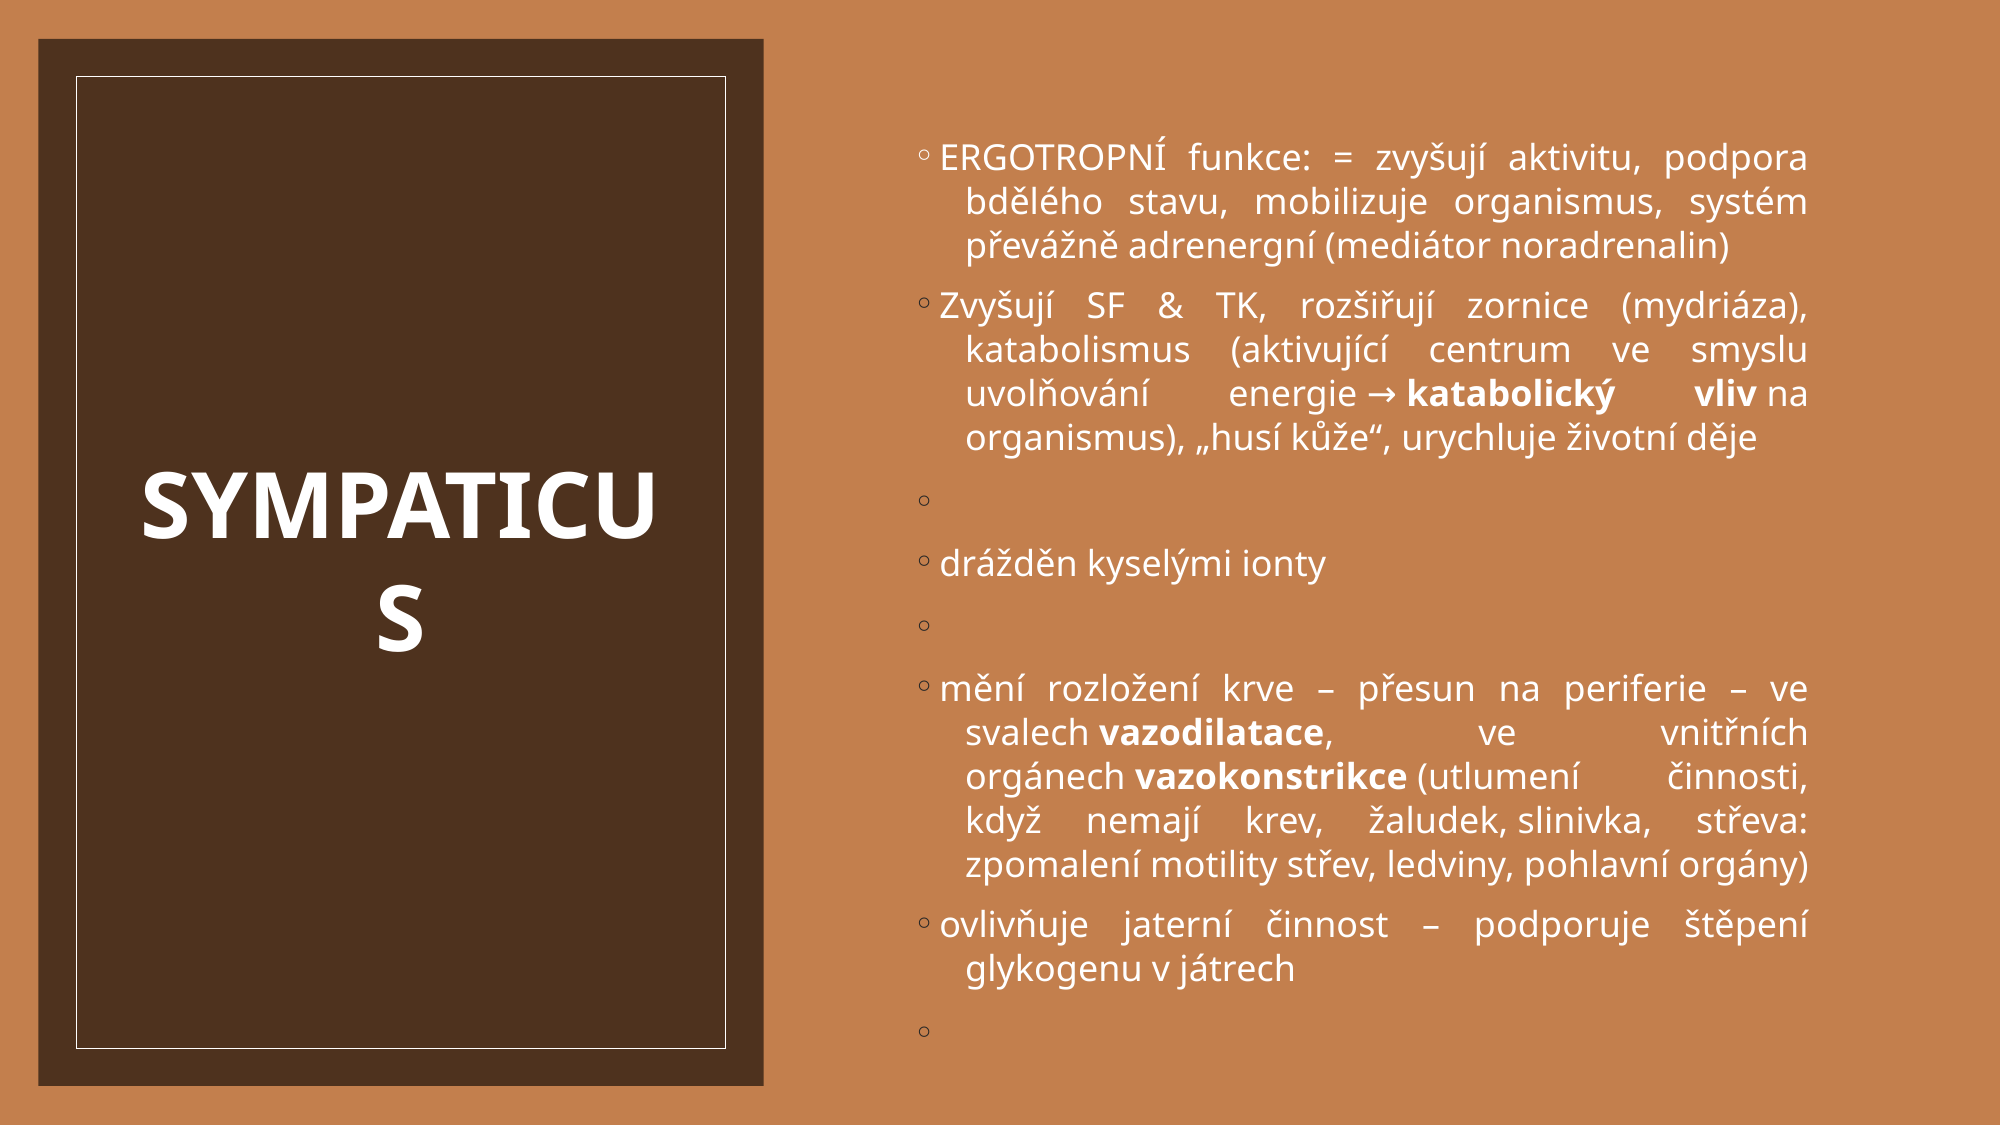

ERGOTROPNÍ funkce: = zvyšují aktivitu, podpora bdělého stavu, mobilizuje organismus, systém převážně adrenergní (mediátor noradrenalin)
Zvyšují SF & TK, rozšiřují zornice (mydriáza), katabolismus (aktivující centrum ve smyslu uvolňování energie → katabolický vliv na organismus), „husí kůže“, urychluje životní děje
drážděn kyselými ionty
mění rozložení krve – přesun na periferie – ve svalech vazodilatace, ve vnitřních orgánech vazokonstrikce (utlumení činnosti, když nemají krev, žaludek, slinivka, střeva: zpomalení motility střev, ledviny, pohlavní orgány)
ovlivňuje jaterní činnost – podporuje štěpení glykogenu v játrech
# SYMPATICUS